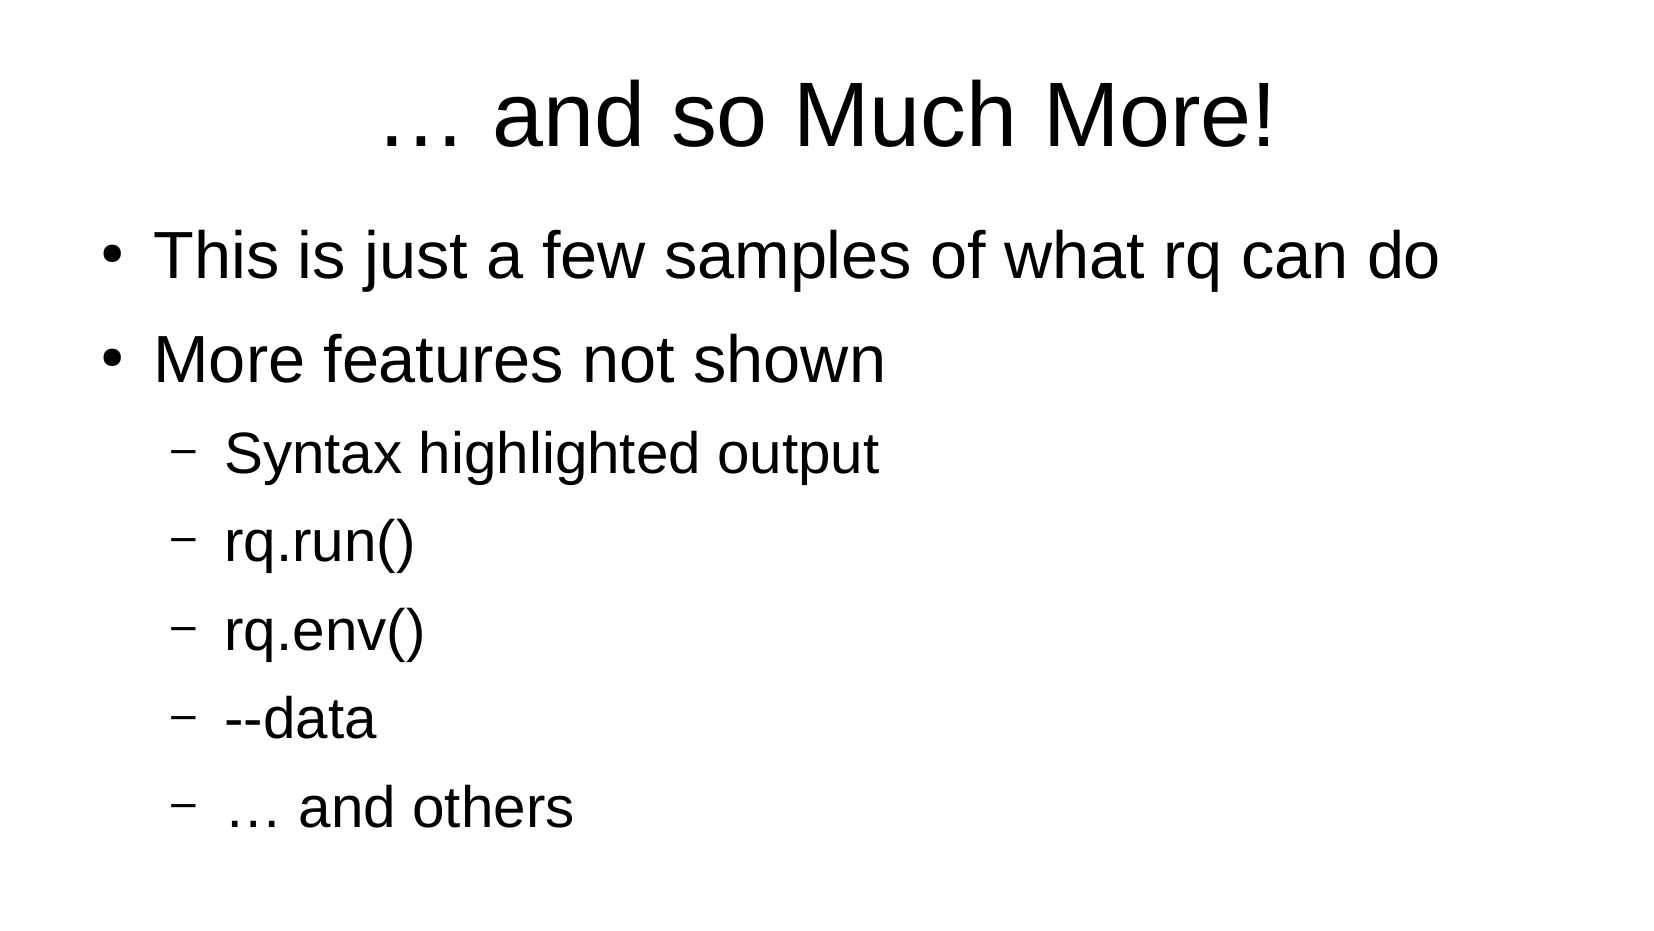

# … and so Much More!
This is just a few samples of what rq can do
More features not shown
Syntax highlighted output
rq.run()
rq.env()
--data
… and others